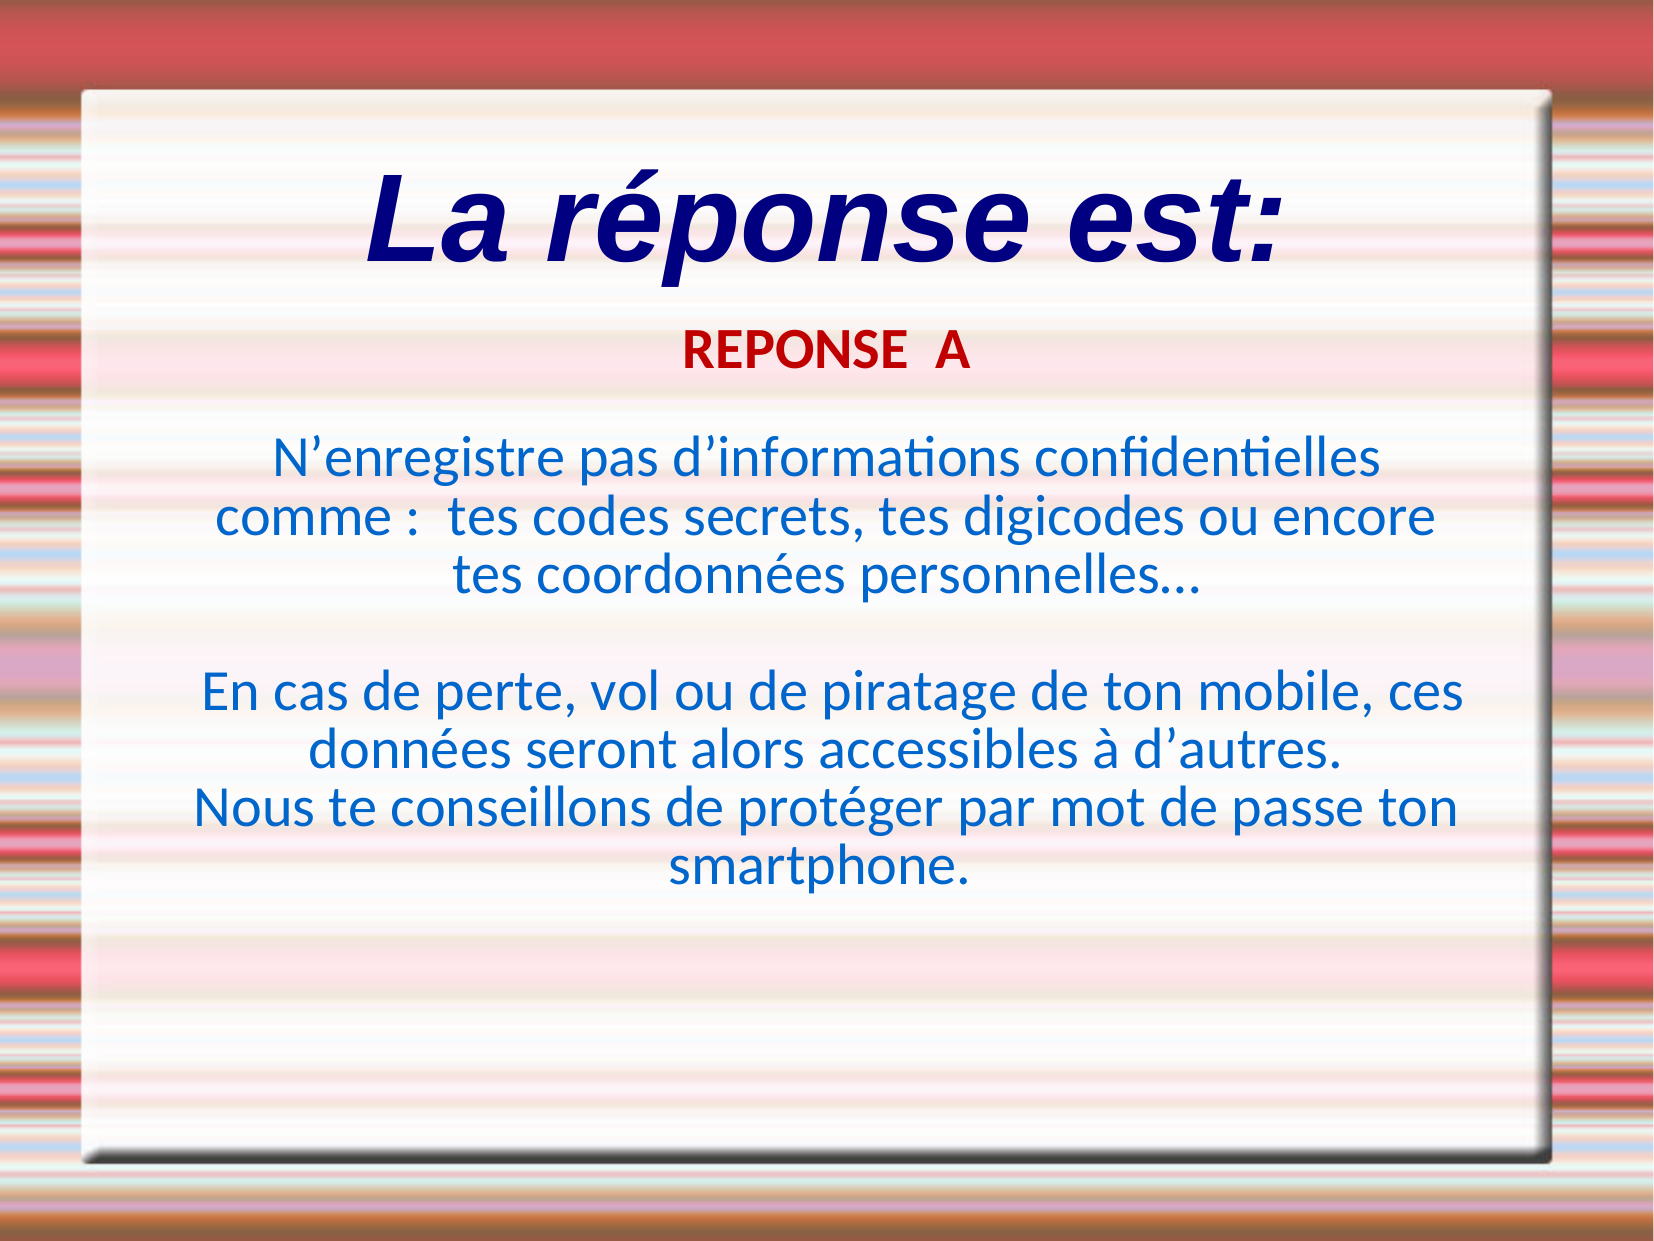

# La réponse est:
REPONSE A
N’enregistre pas d’informations confidentielles comme : tes codes secrets, tes digicodes ou encore tes coordonnées personnelles…
 En cas de perte, vol ou de piratage de ton mobile, ces données seront alors accessibles à d’autres.
Nous te conseillons de protéger par mot de passe ton smartphone.